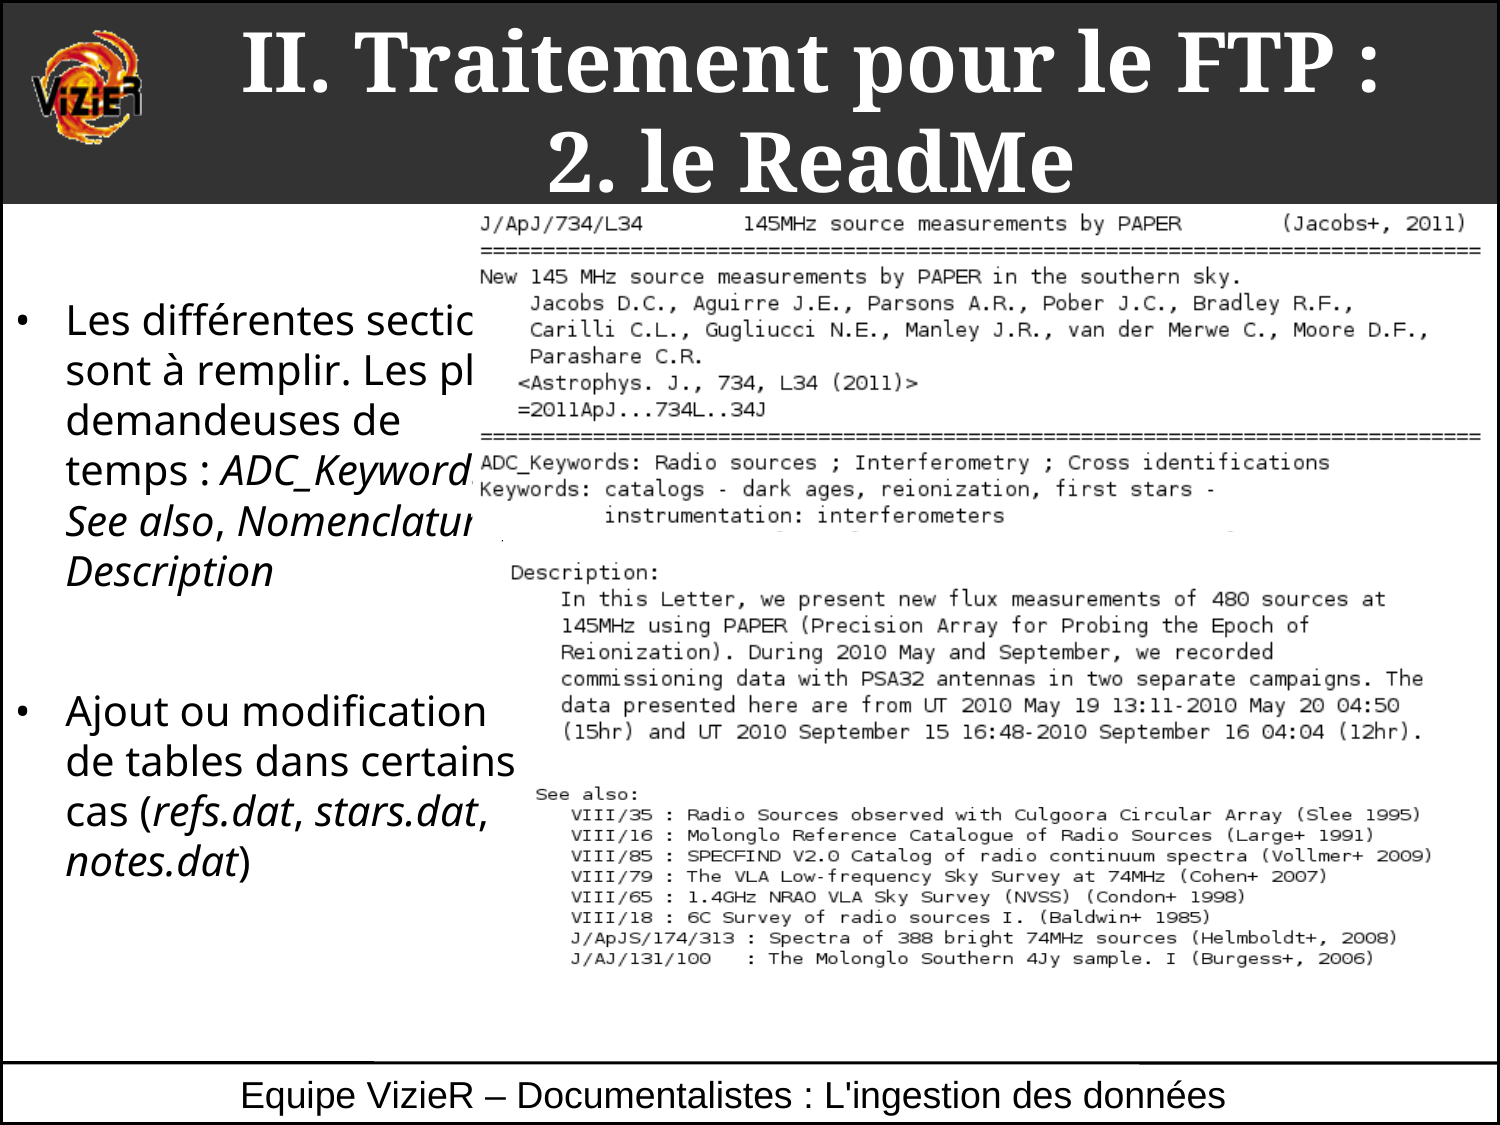

# II. Traitement pour le FTP : 2. le ReadMe
Les différentes sections sont à remplir. Les plus demandeuses de temps : ADC_Keywords, See also, Nomenclature, Description
Ajout ou modification de tables dans certains cas (refs.dat, stars.dat, notes.dat)‏